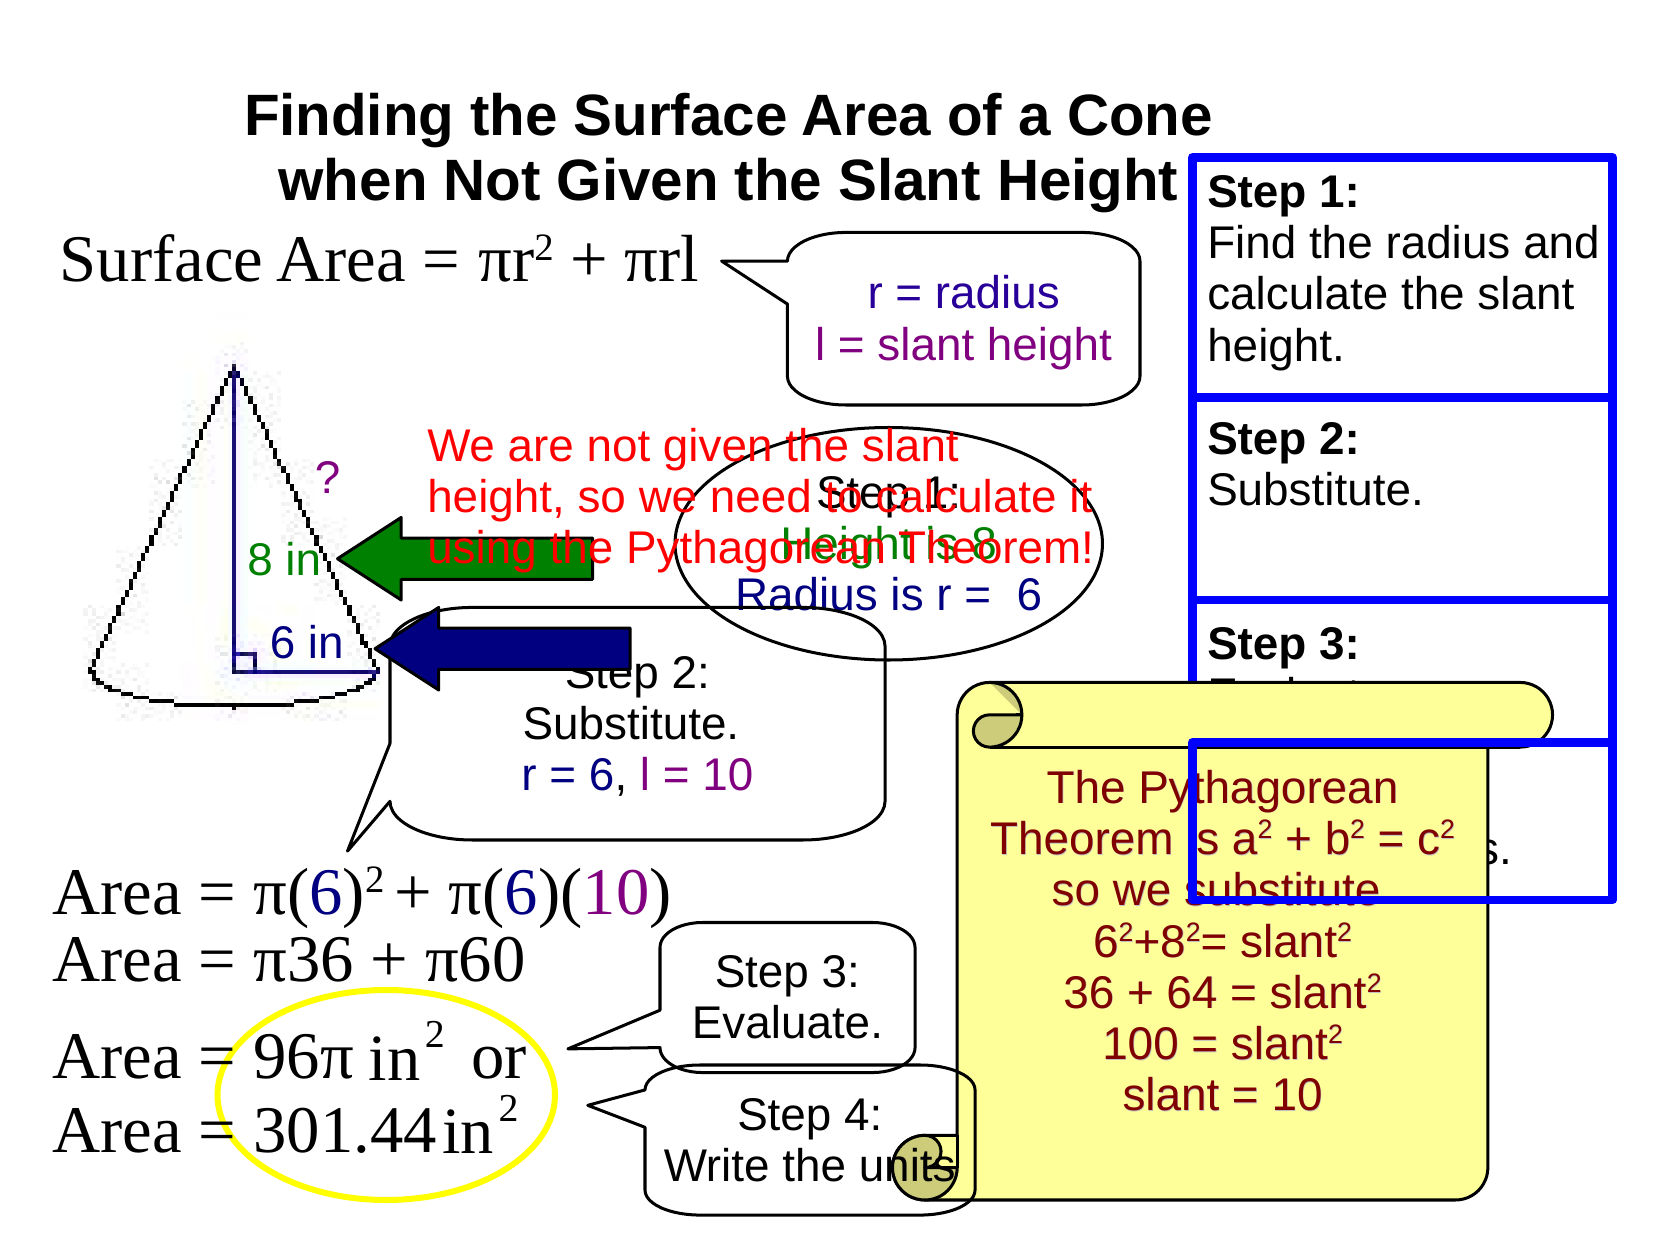

Finding the Surface Area of a Cone when Not Given the Slant Height
Step 1:
Find the radius and calculate the slant height.
Step 2:
Substitute.
Step 3:
Evaluate.
Step 4:
Write the units.
Surface Area = πr2 + πrl
r = radius
l = slant height
We are not given the slant height, so we need to calculate it using the Pythagorean Theorem!
Step 1:
Height is 8
Radius is r = 6
?
8 in
Step 2:
Substitute.
r = 6, l = 10
6 in
The Pythagorean Theorem is a2 + b2 = c2
so we substitute
62+82= slant2
36 + 64 = slant2
100 = slant2
slant = 10
Area = π(6)2 + π(6)(10)
Area = π36 + π60
Step 3:
Evaluate.
Area = 96π or
Area = 301.44
Step 4:
Write the units